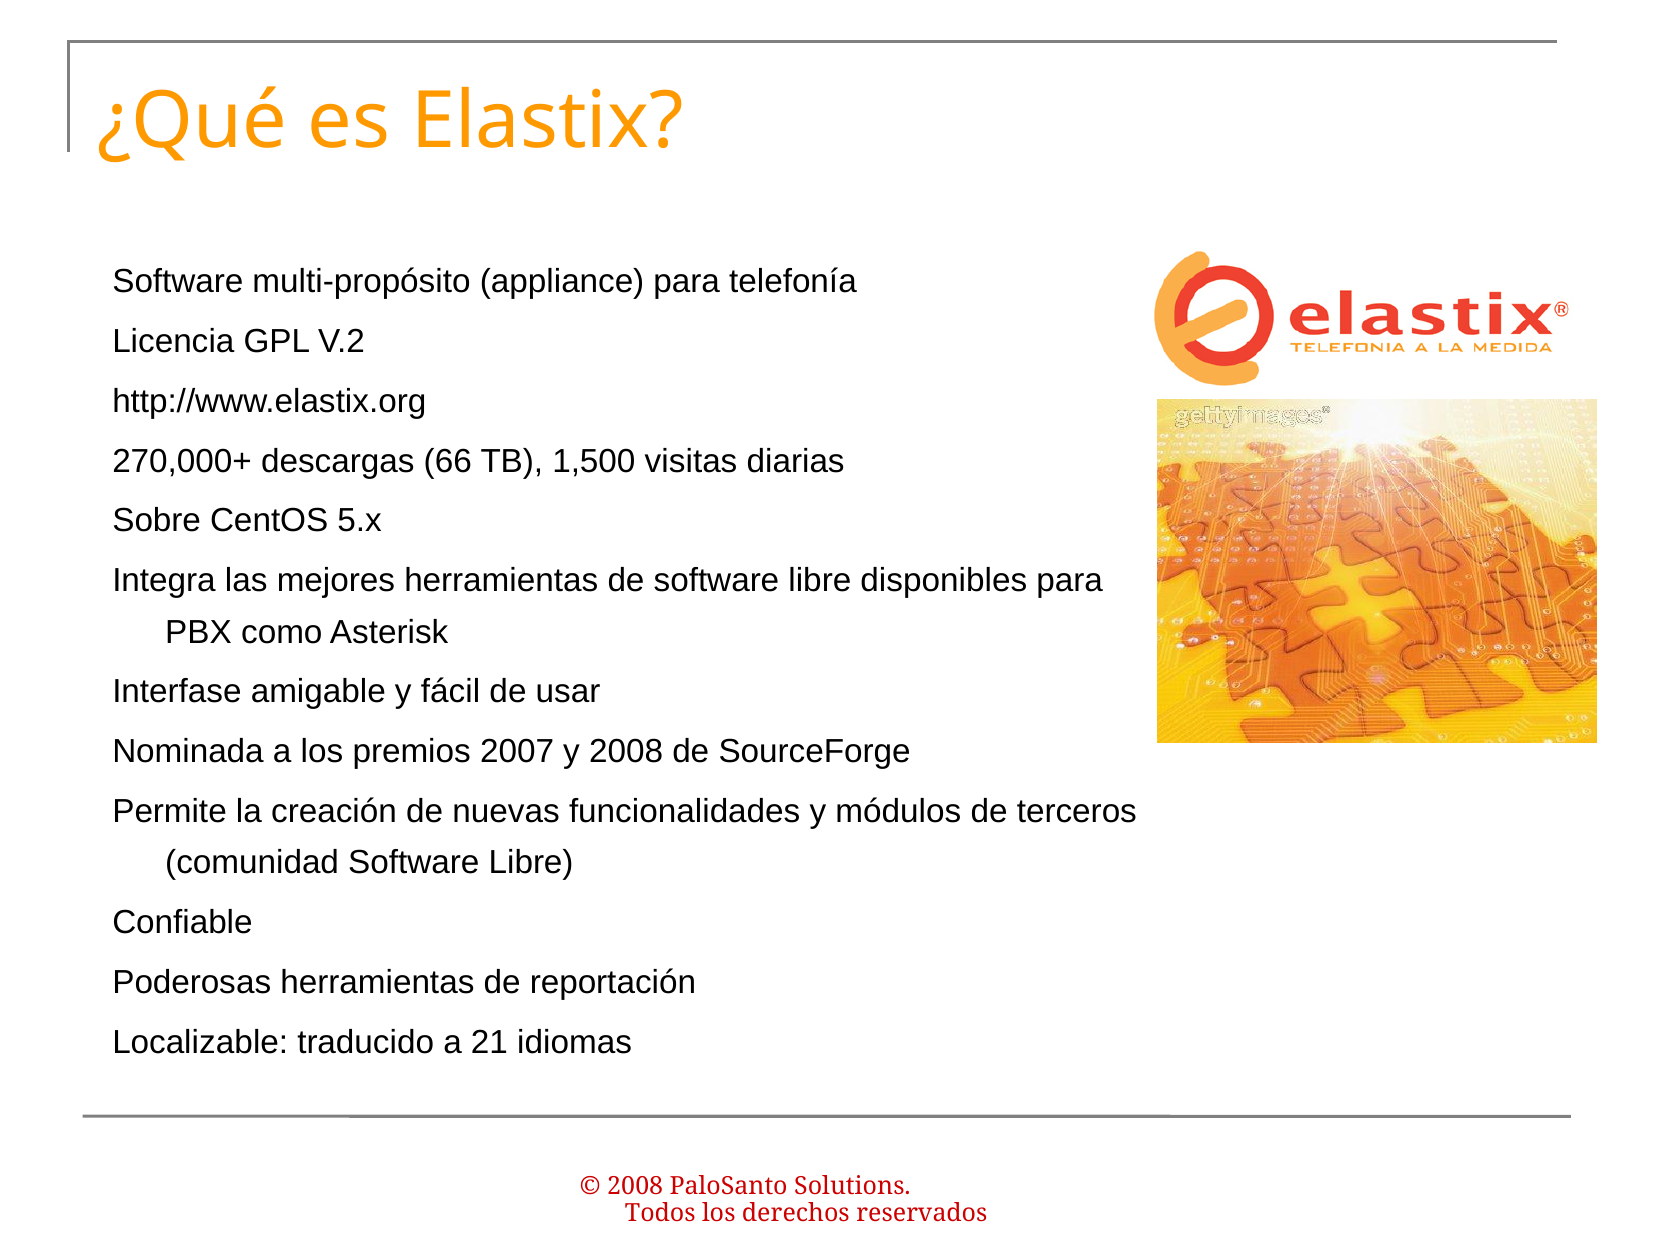

# ¿Qué es Elastix?
Software multi-propósito (appliance) para telefonía
Licencia GPL V.2
http://www.elastix.org
270,000+ descargas (66 TB), 1,500 visitas diarias
Sobre CentOS 5.x
Integra las mejores herramientas de software libre disponibles para PBX como Asterisk
Interfase amigable y fácil de usar
Nominada a los premios 2007 y 2008 de SourceForge
Permite la creación de nuevas funcionalidades y módulos de terceros (comunidad Software Libre)
Confiable
Poderosas herramientas de reportación
Localizable: traducido a 21 idiomas
© 2008 PaloSanto Solutions. Todos los derechos reservados